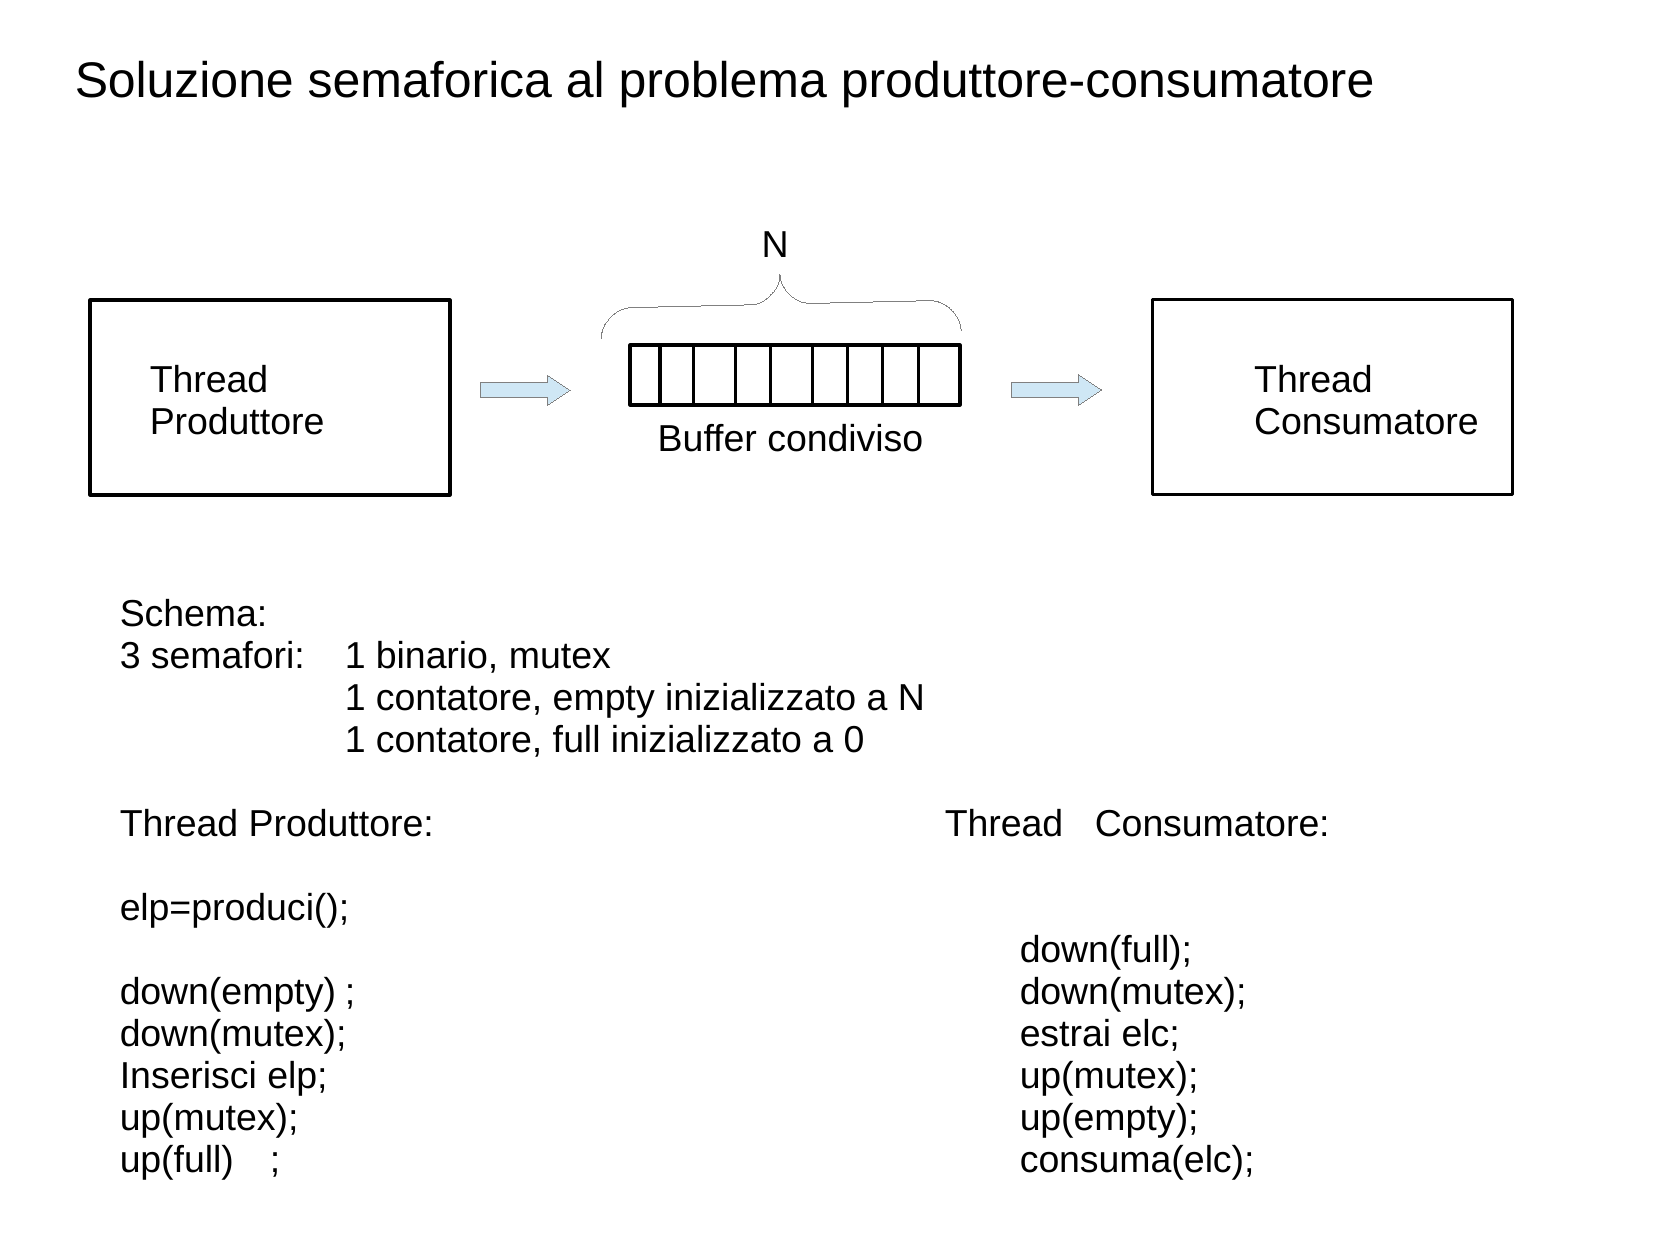

Soluzione semaforica al problema produttore-consumatore
N
Thread
Produttore
Thread
Consumatore
Buffer condiviso
Schema:
3 semafori: 	1 binario, mutex
			1 contatore, empty inizializzato a N
			1 contatore, full inizializzato a 0
Thread Produttore:							Thread	Consumatore:
elp=produci();
												down(full);
down(empty)	;									down(mutex);
down(mutex);									estrai elc;
Inserisci elp;										up(mutex);
up(mutex); 										up(empty);
up(full)	;										consuma(elc);